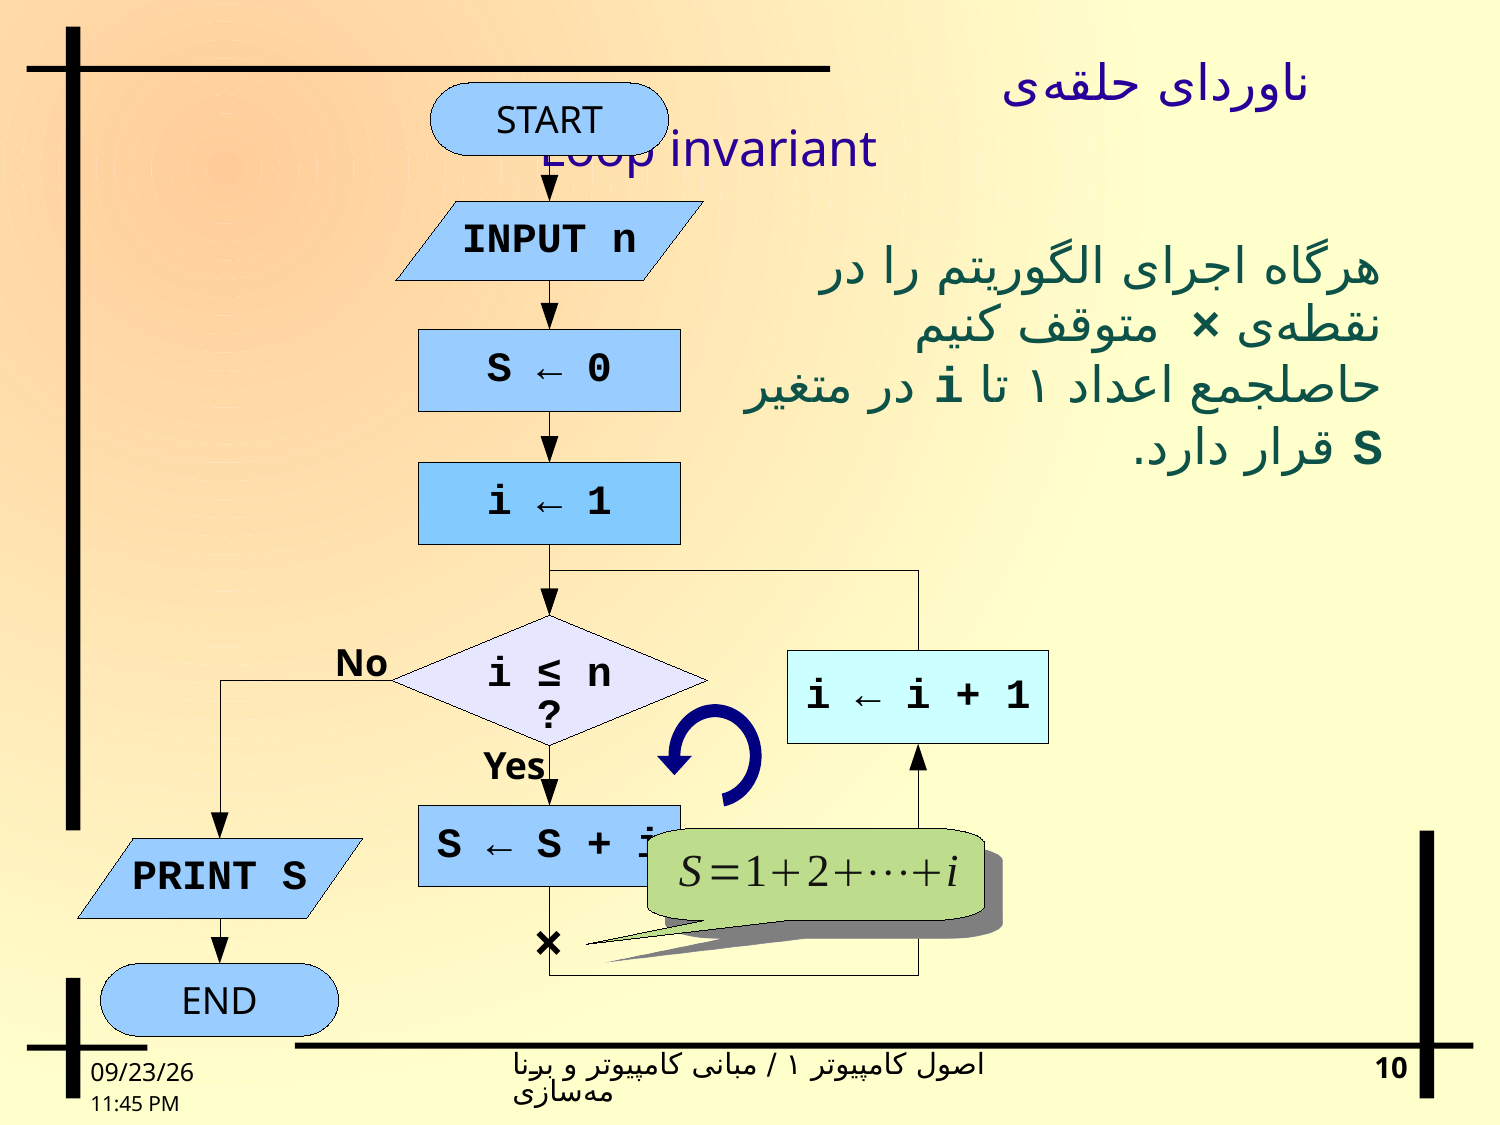

# ناوردای حلقه‌ی Loop invariant
START
INPUT n
هرگاه اجرای الگوریتم را در نقطه‌ی × متوقف کنیم حاصلجمع اعداد ۱ تا i در متغیر S قرار دارد.
S ← 0
i ← 1
i ≤ n
?
No
i ← i + 1
Yes
S ← S + i
PRINT S
×
END
اصول کامپیوتر ۱ / مبانی کامپیوتر و برنامه‌سازی
10